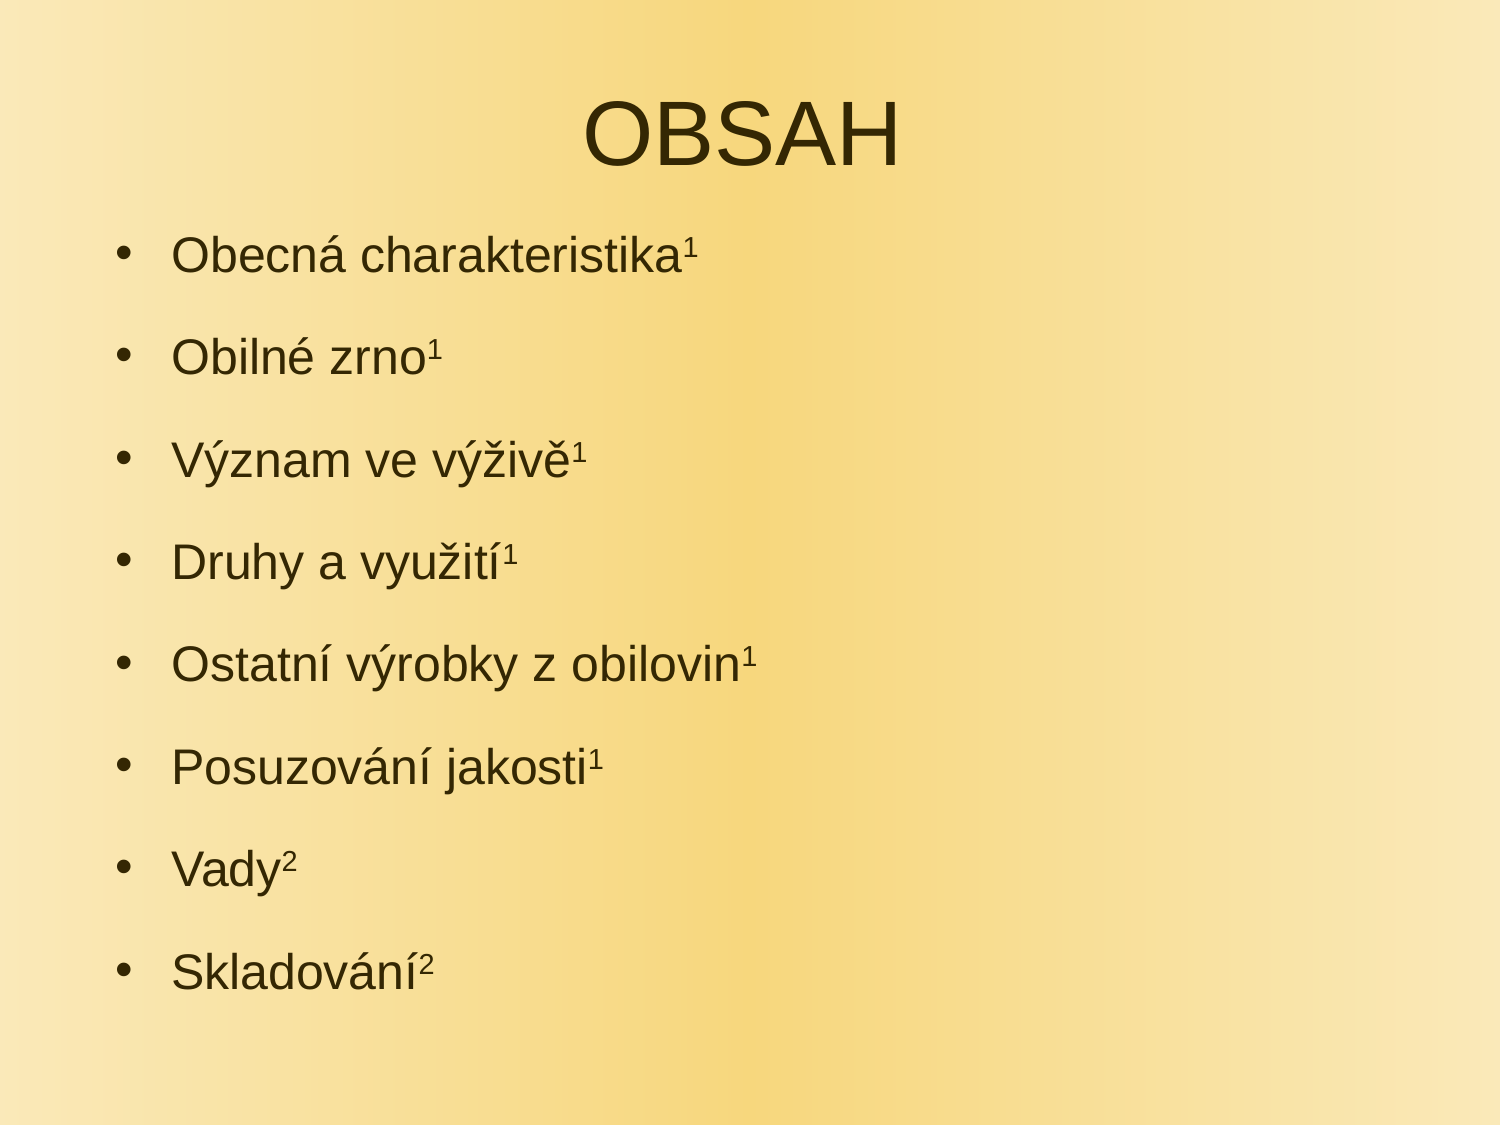

# OBSAH
Obecná charakteristika1
Obilné zrno1
Význam ve výživě1
Druhy a využití1
Ostatní výrobky z obilovin1
Posuzování jakosti1
Vady2
Skladování2